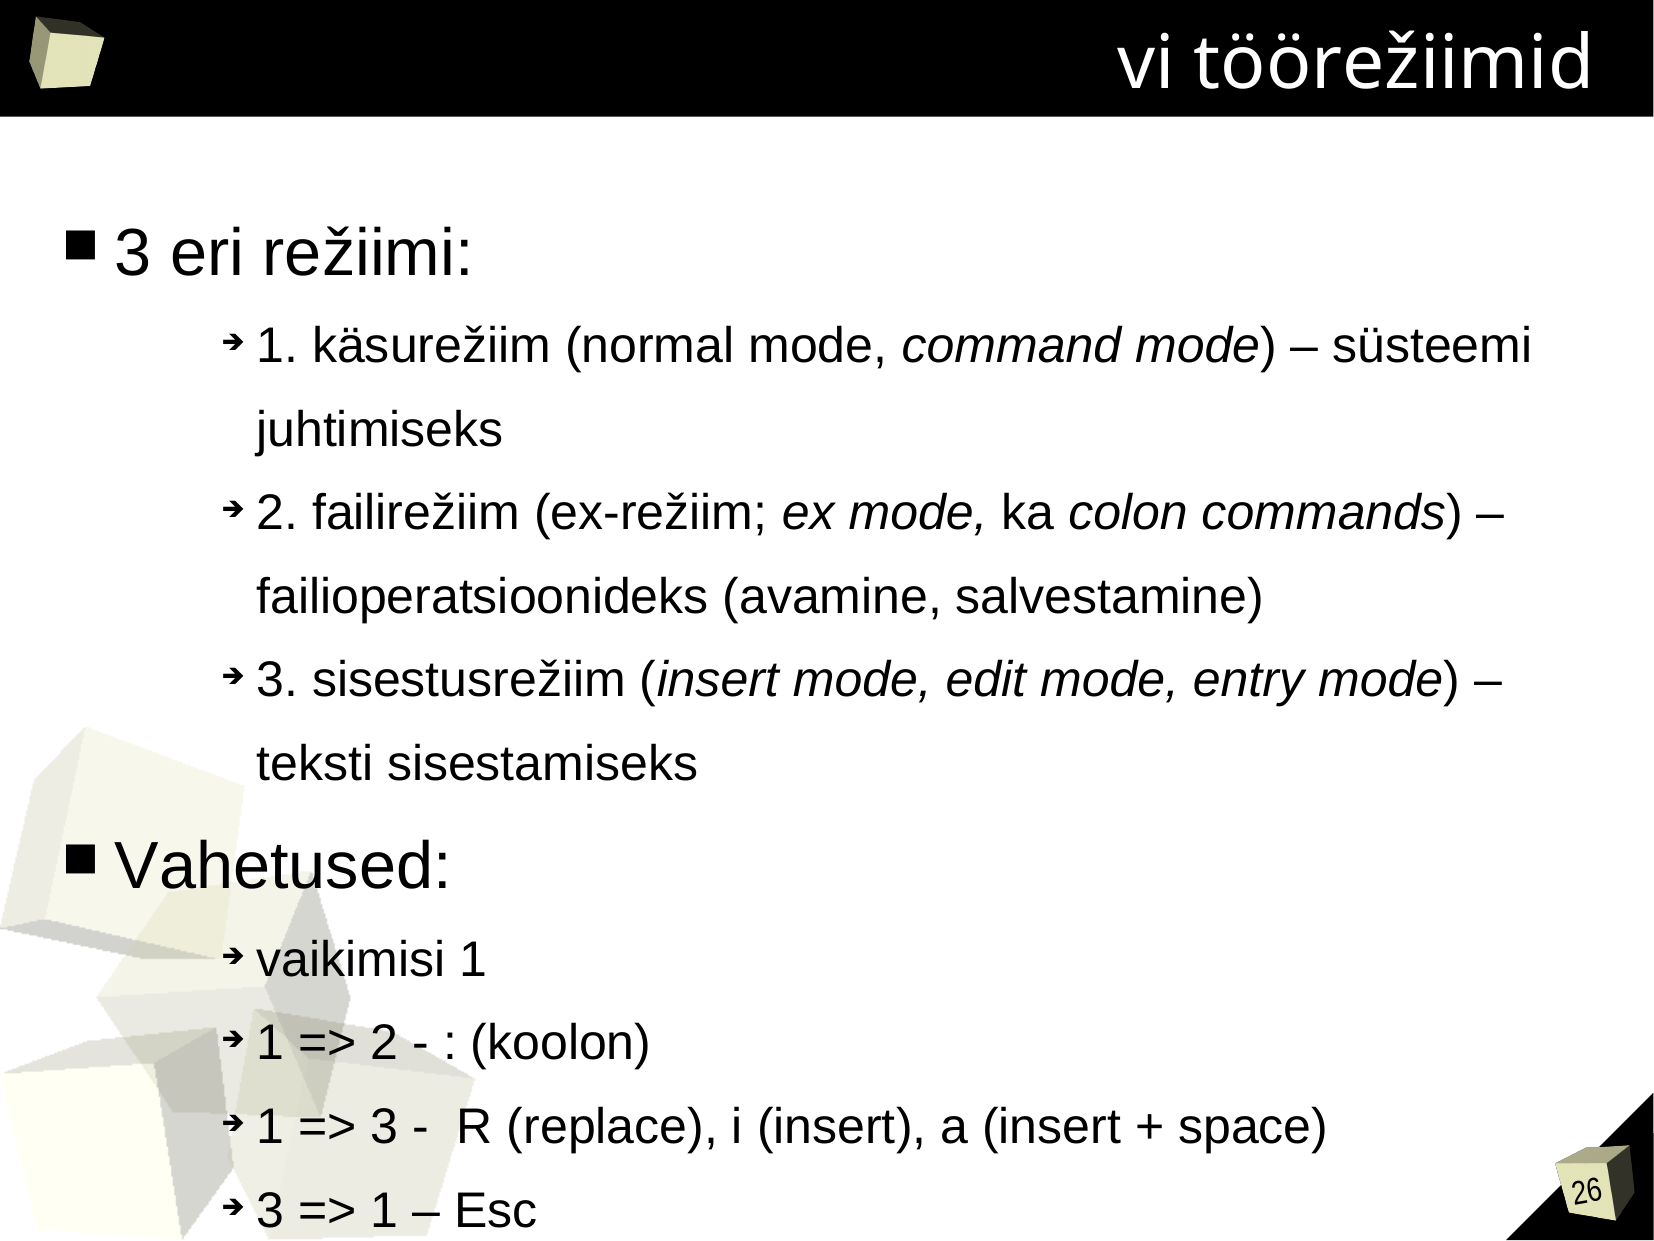

# vi töörežiimid
3 eri režiimi:
1. käsurežiim (normal mode, command mode) – süsteemi juhtimiseks
2. failirežiim (ex-režiim; ex mode, ka colon commands) – failioperatsioonideks (avamine, salvestamine)
3. sisestusrežiim (insert mode, edit mode, entry mode) – teksti sisestamiseks
Vahetused:
vaikimisi 1
1 => 2 - : (koolon)
1 => 3 - R (replace), i (insert), a (insert + space)
3 => 1 – Esc